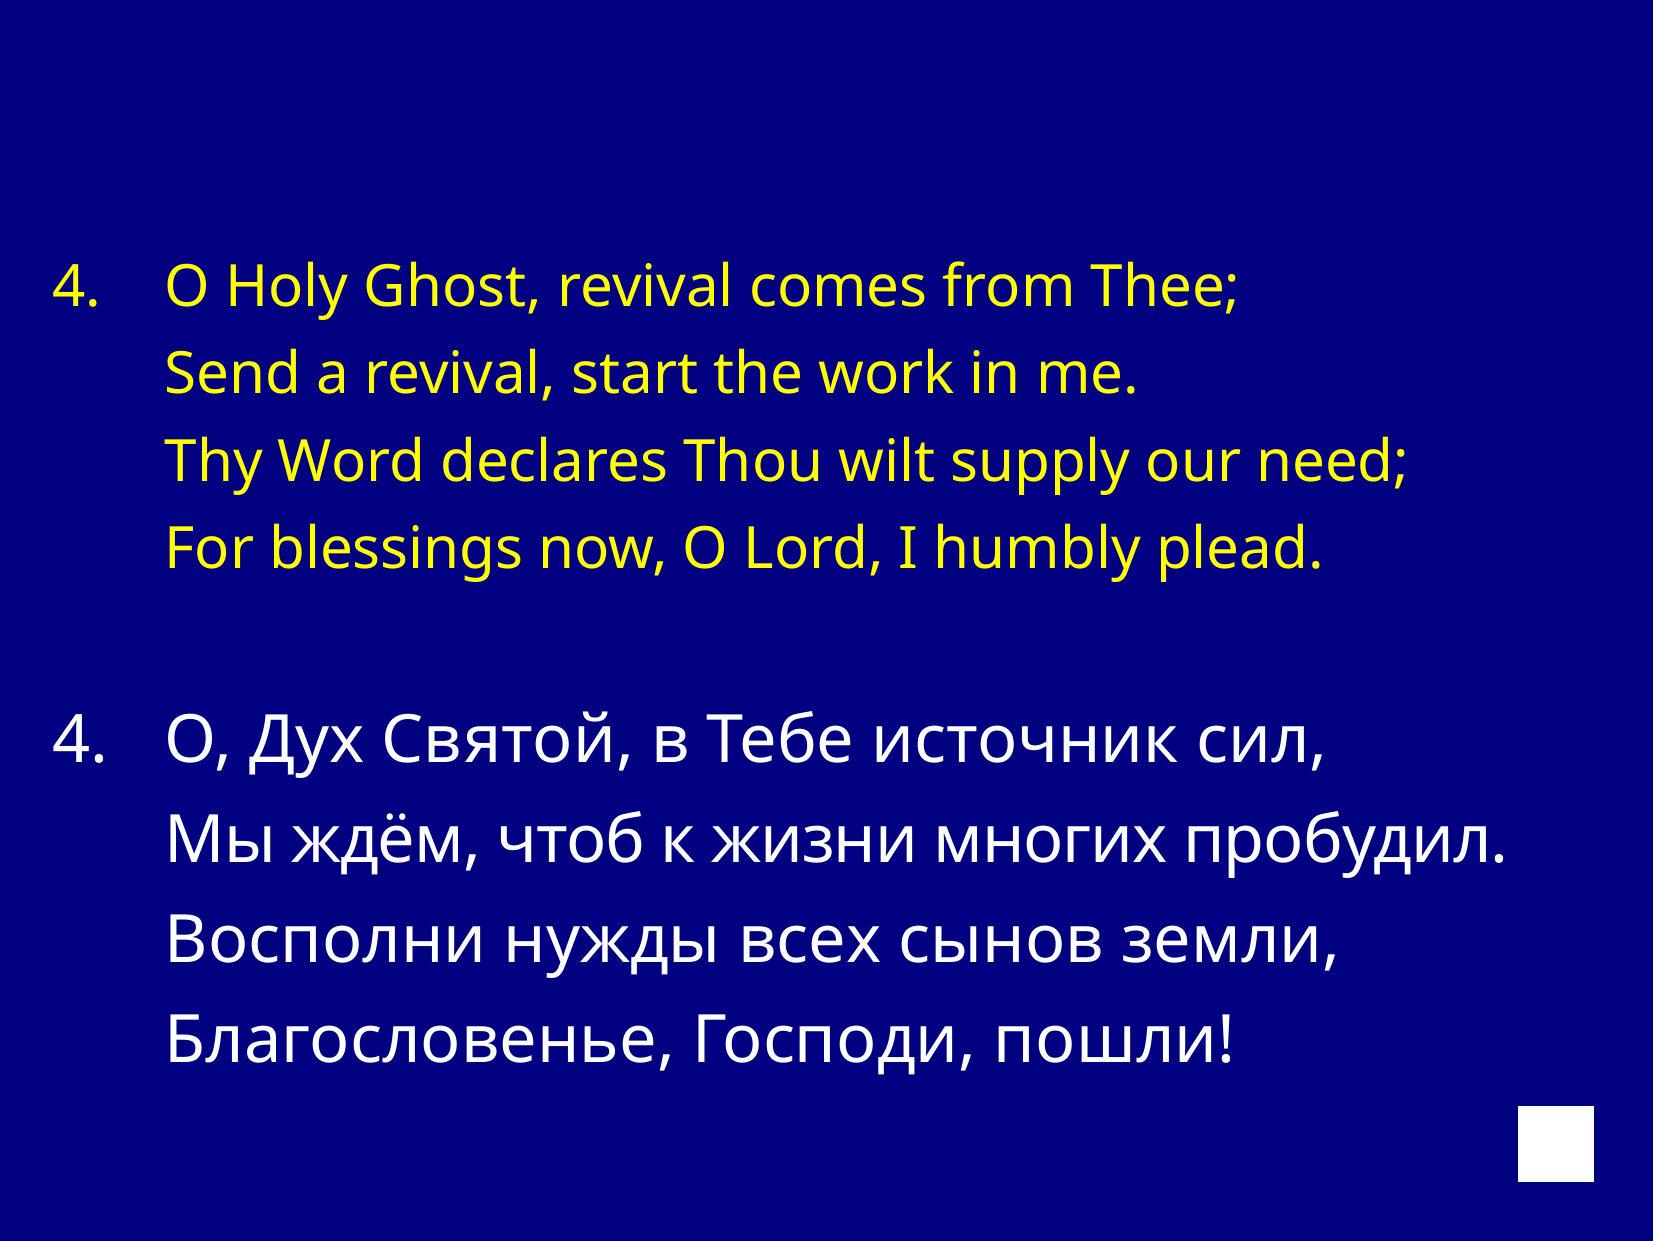

4.	O Holy Ghost, revival comes from Thee;
	Send a revival, start the work in me.
	Thy Word declares Thou wilt supply our need;
	For blessings now, O Lord, I humbly plead.
4.	О, Дух Святой, в Тебе источник сил,
	Мы ждём, чтоб к жизни многих пробудил.
	Восполни нужды всех сынов земли,
	Благословенье, Господи, пошли!